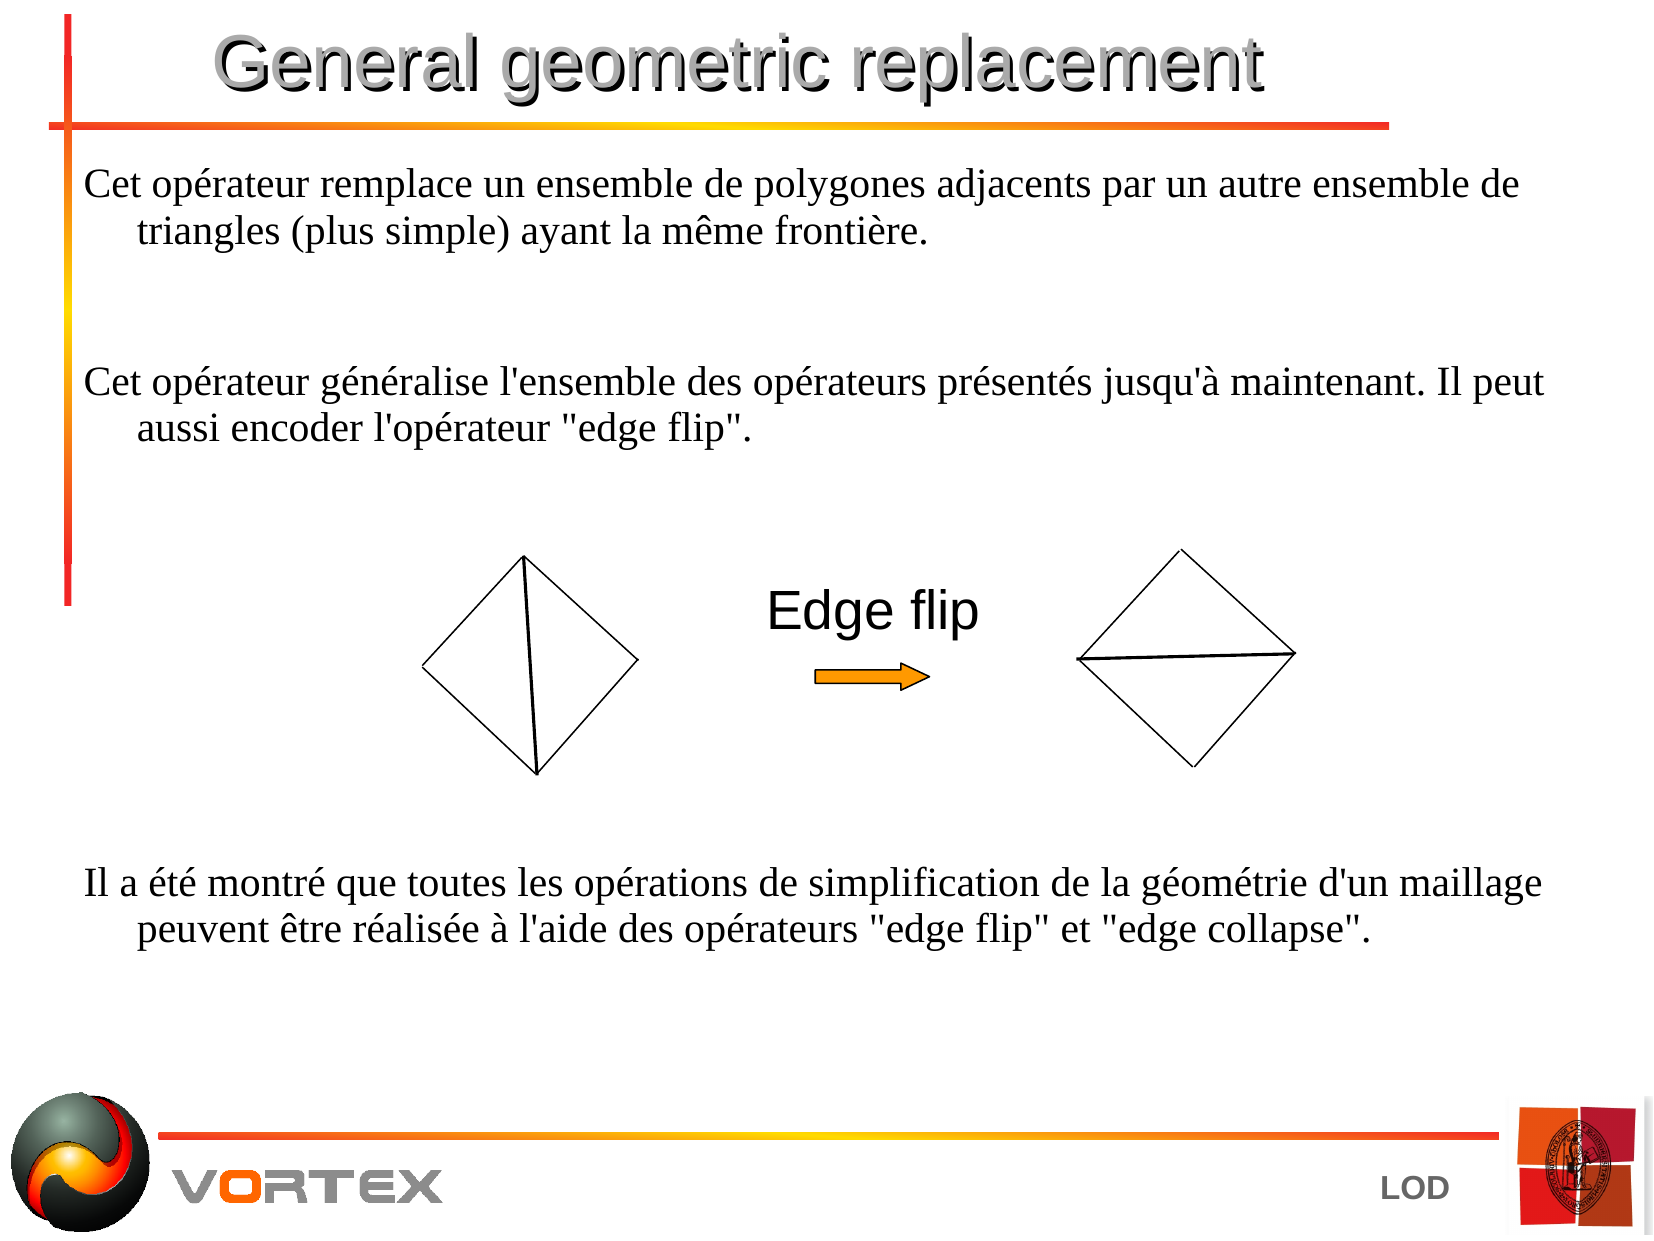

# General geometric replacement
Cet opérateur remplace un ensemble de polygones adjacents par un autre ensemble de triangles (plus simple) ayant la même frontière.
Cet opérateur généralise l'ensemble des opérateurs présentés jusqu'à maintenant. Il peut aussi encoder l'opérateur "edge flip".
Il a été montré que toutes les opérations de simplification de la géométrie d'un maillage peuvent être réalisée à l'aide des opérateurs "edge flip" et "edge collapse".
Edge flip